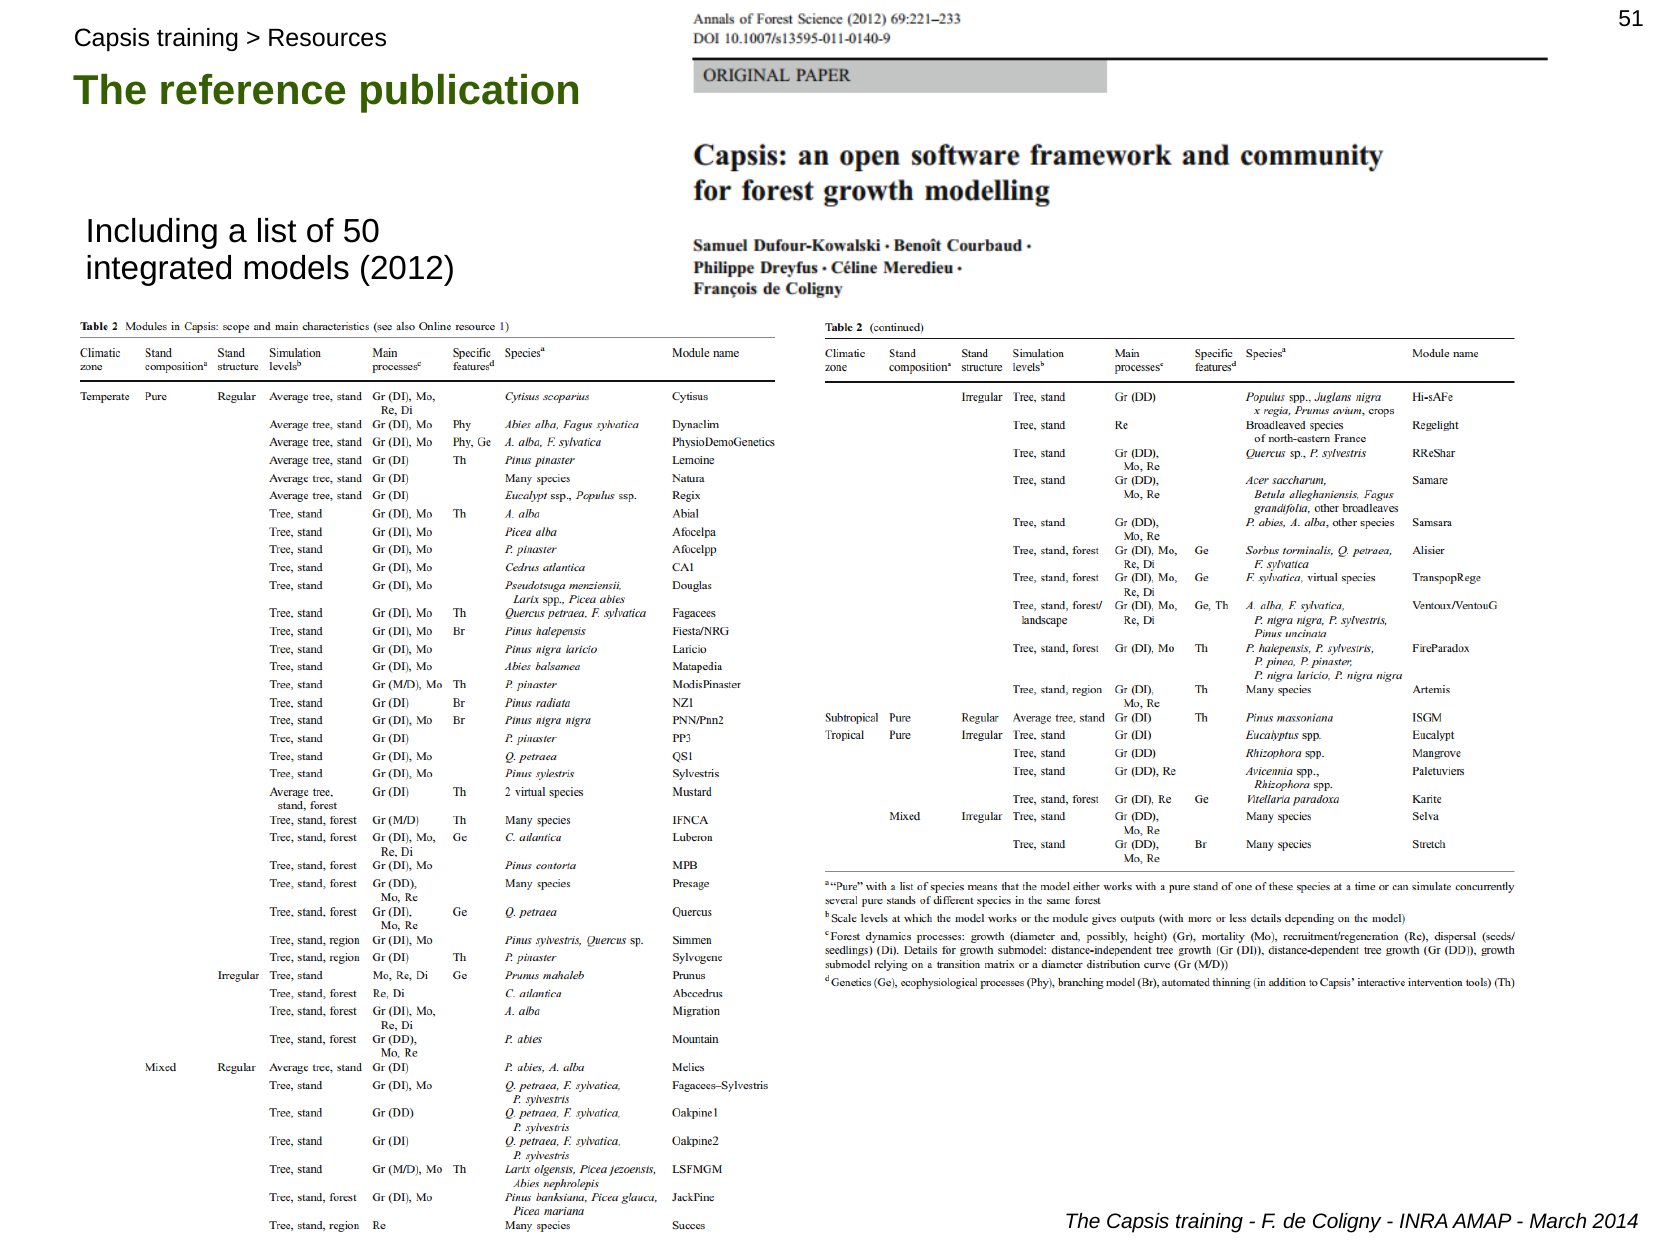

51
Capsis training > Resources
The reference publication
Including a list of 50
integrated models (2012)
The Capsis training - F. de Coligny - INRA AMAP - March 2014